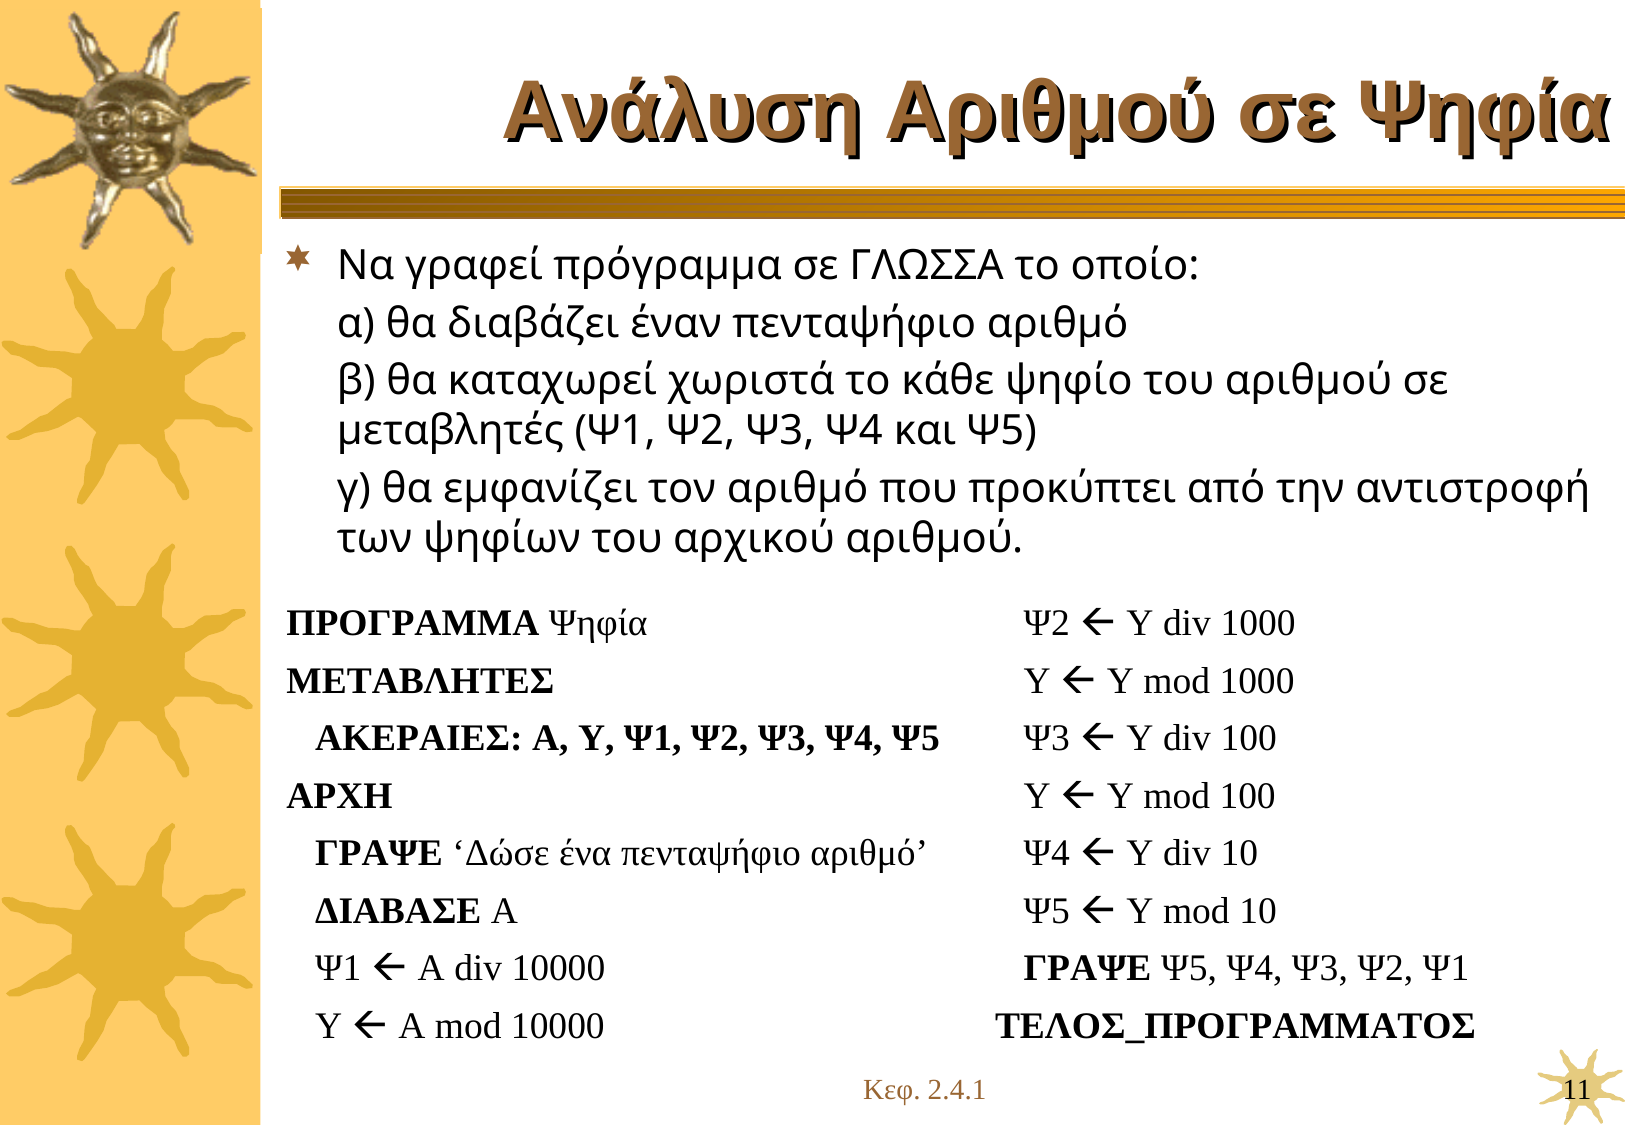

Ανάλυση Αριθμού σε Ψηφία
Να γραφεί πρόγραμμα σε ΓΛΩΣΣΑ το οποίο:
α) θα διαβάζει έναν πενταψήφιο αριθμό
β) θα καταχωρεί χωριστά το κάθε ψηφίο του αριθμού σε μεταβλητές (Ψ1, Ψ2, Ψ3, Ψ4 και Ψ5)
γ) θα εμφανίζει τον αριθμό που προκύπτει από την αντιστροφή των ψηφίων του αρχικού αριθμού.
ΠΡΟΓΡΑΜΜΑ Ψηφία
ΜΕΤΑΒΛΗΤΕΣ
 ΑΚΕΡΑΙΕΣ: Α, Y, Ψ1, Ψ2, Ψ3, Ψ4, Ψ5
ΑΡΧΗ
 ΓΡΑΨΕ ‘Δώσε ένα πενταψήφιο αριθμό’
 ΔΙΑΒΑΣΕ Α
 Ψ1  Α div 10000
 Y  Α mod 10000
 Ψ2  Y div 1000
 Y  Y mod 1000
 Ψ3  Y div 100
 Y  Y mod 100
 Ψ4  Y div 10
 Ψ5  Y mod 10
 ΓΡΑΨΕ Ψ5, Ψ4, Ψ3, Ψ2, Ψ1
ΤΕΛΟΣ_ΠΡΟΓΡΑΜΜΑΤΟΣ
Κεφ. 2.4.1
11